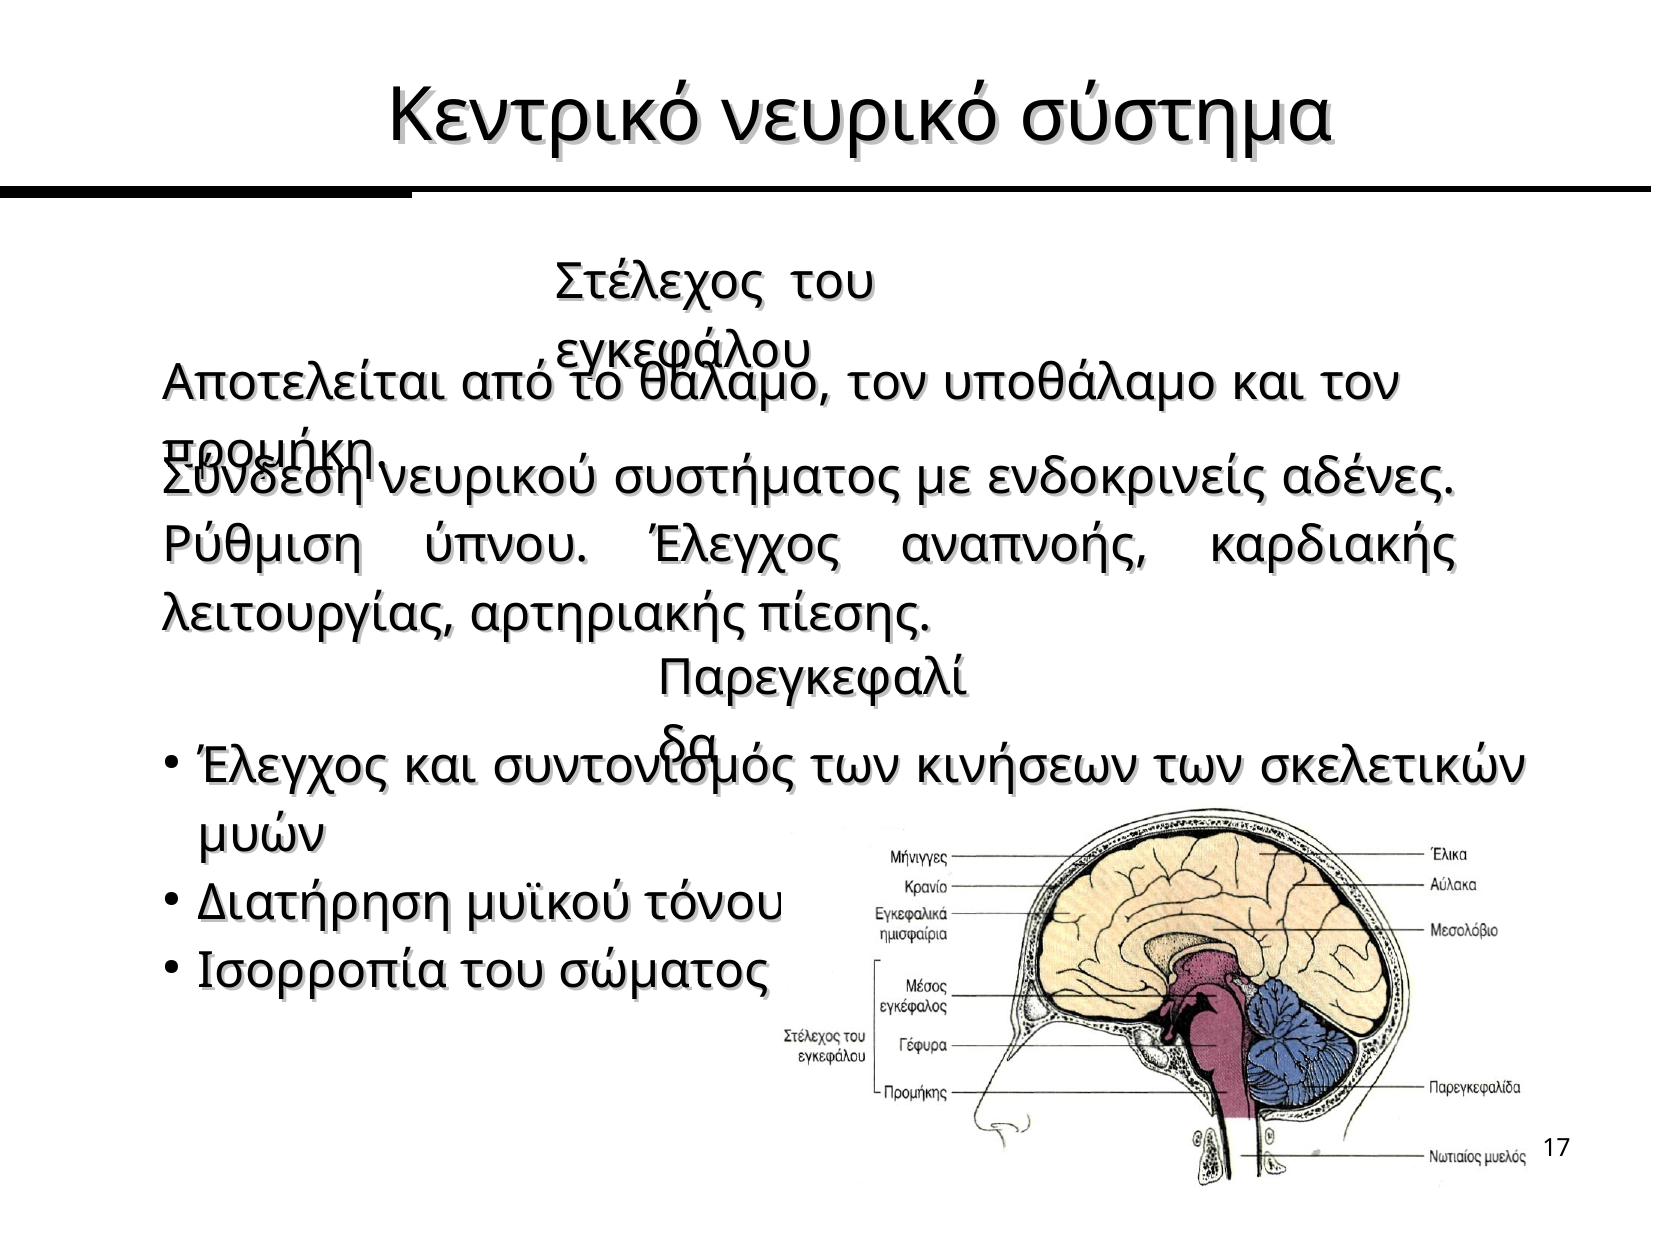

Κεντρικό νευρικό σύστημα
Στέλεχος του εγκεφάλου
Αποτελείται από το θάλαμο, τον υποθάλαμο και τον προμήκη.
Σύνδεση νευρικού συστήματος με ενδοκρινείς αδένες. Ρύθμιση ύπνου. Έλεγχος αναπνοής, καρδιακής λειτουργίας, αρτηριακής πίεσης.
Παρεγκεφαλίδα
Έλεγχος και συντονισμός των κινήσεων των σκελετικών μυών
Διατήρηση μυϊκού τόνου
Ισορροπία του σώματος
17